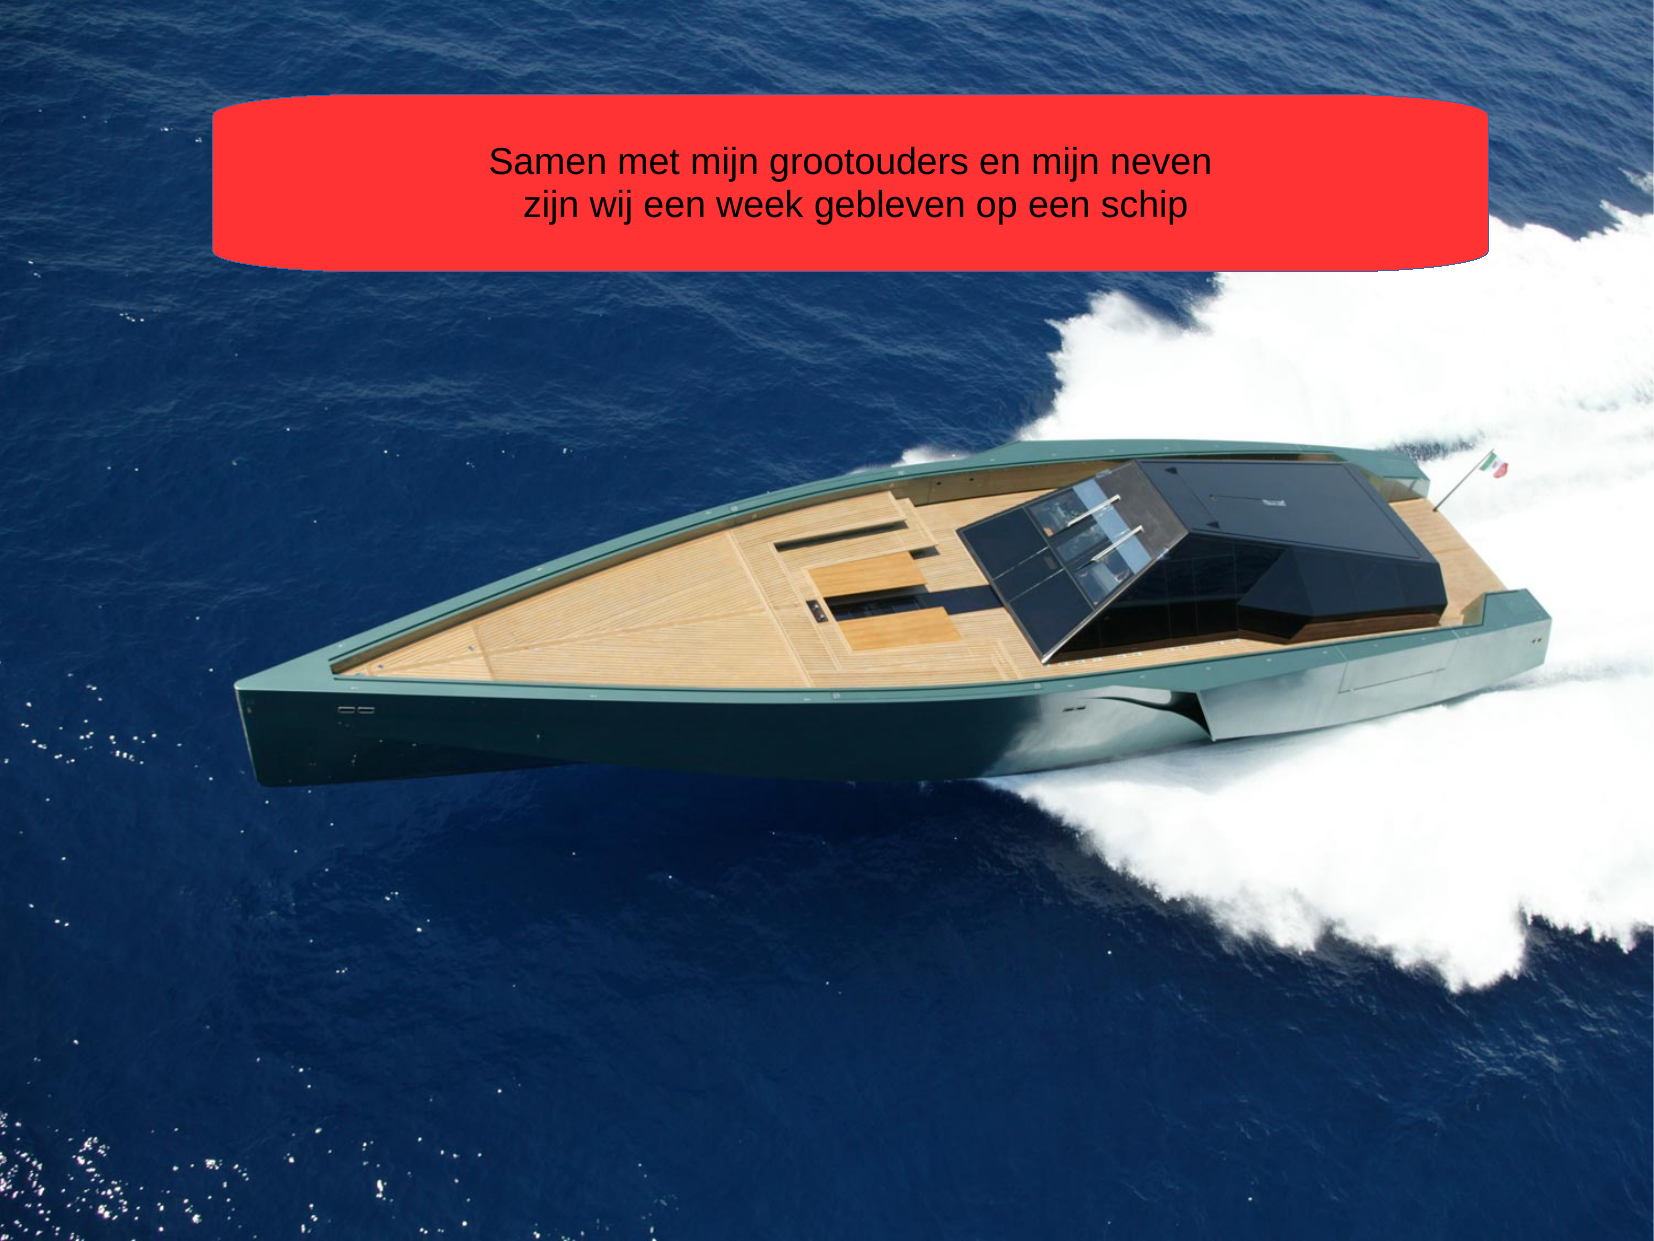

Samen met mijn grootouders en mijn neven
 zijn wij een week gebleven op een schip